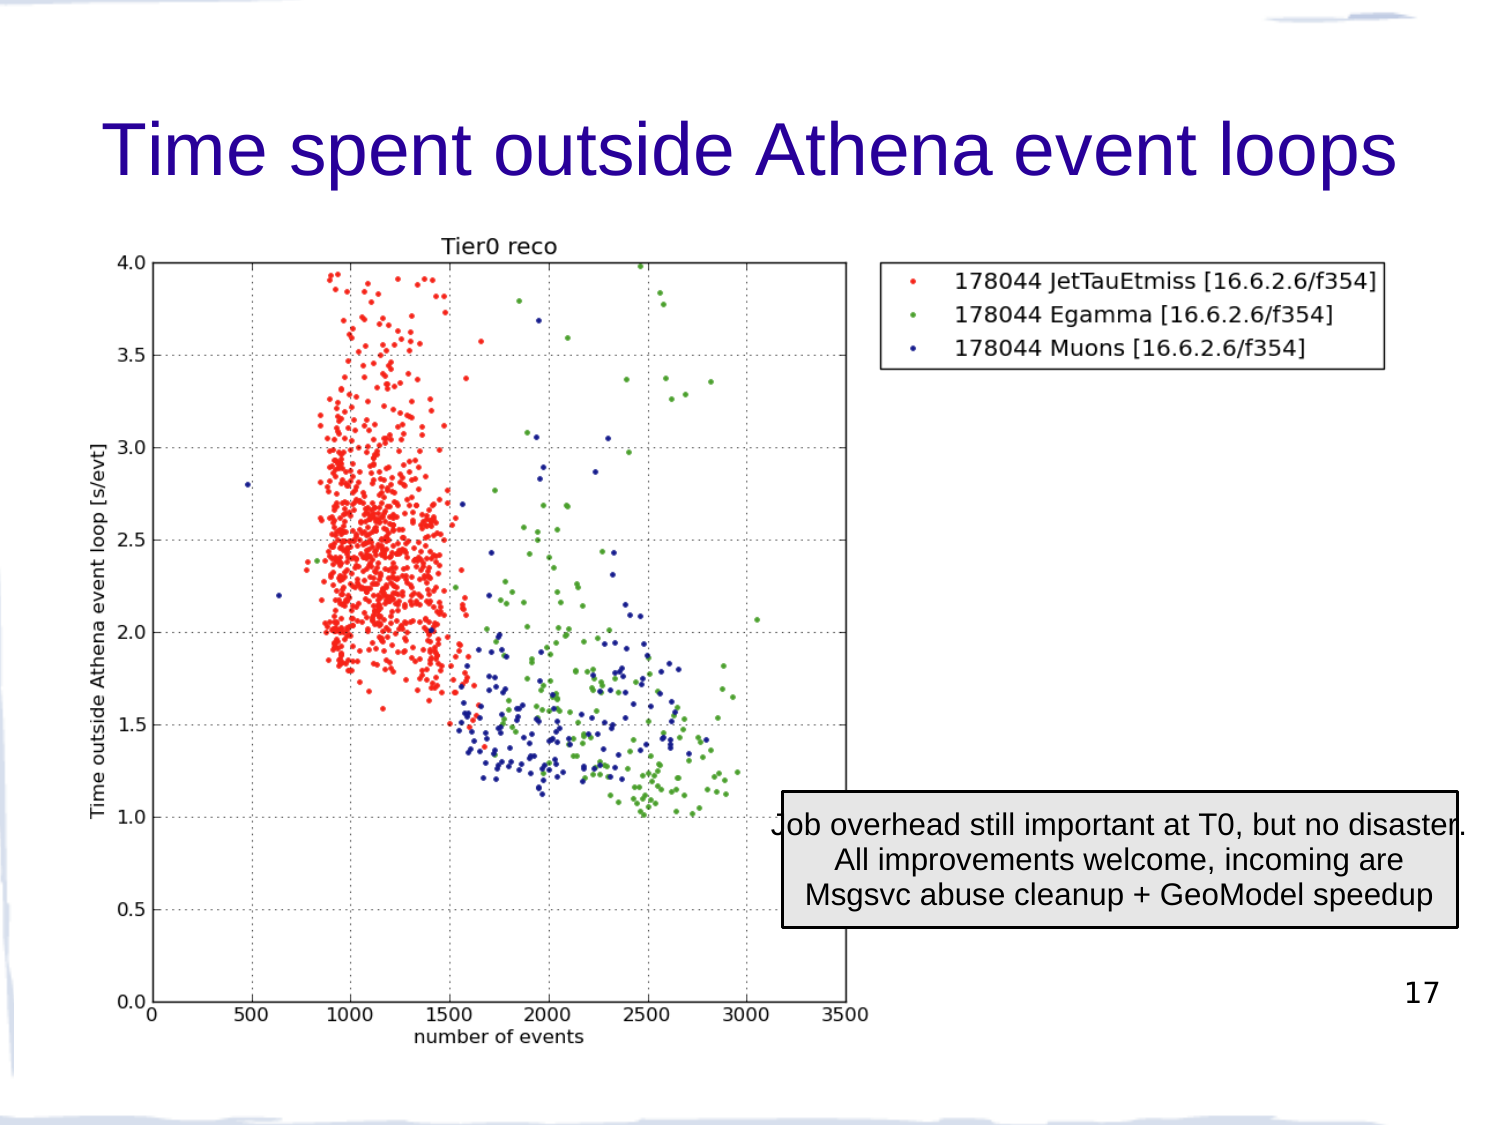

# Time spent outside Athena event loops
Job overhead still important at T0, but no disaster.
All improvements welcome, incoming are
Msgsvc abuse cleanup + GeoModel speedup
17